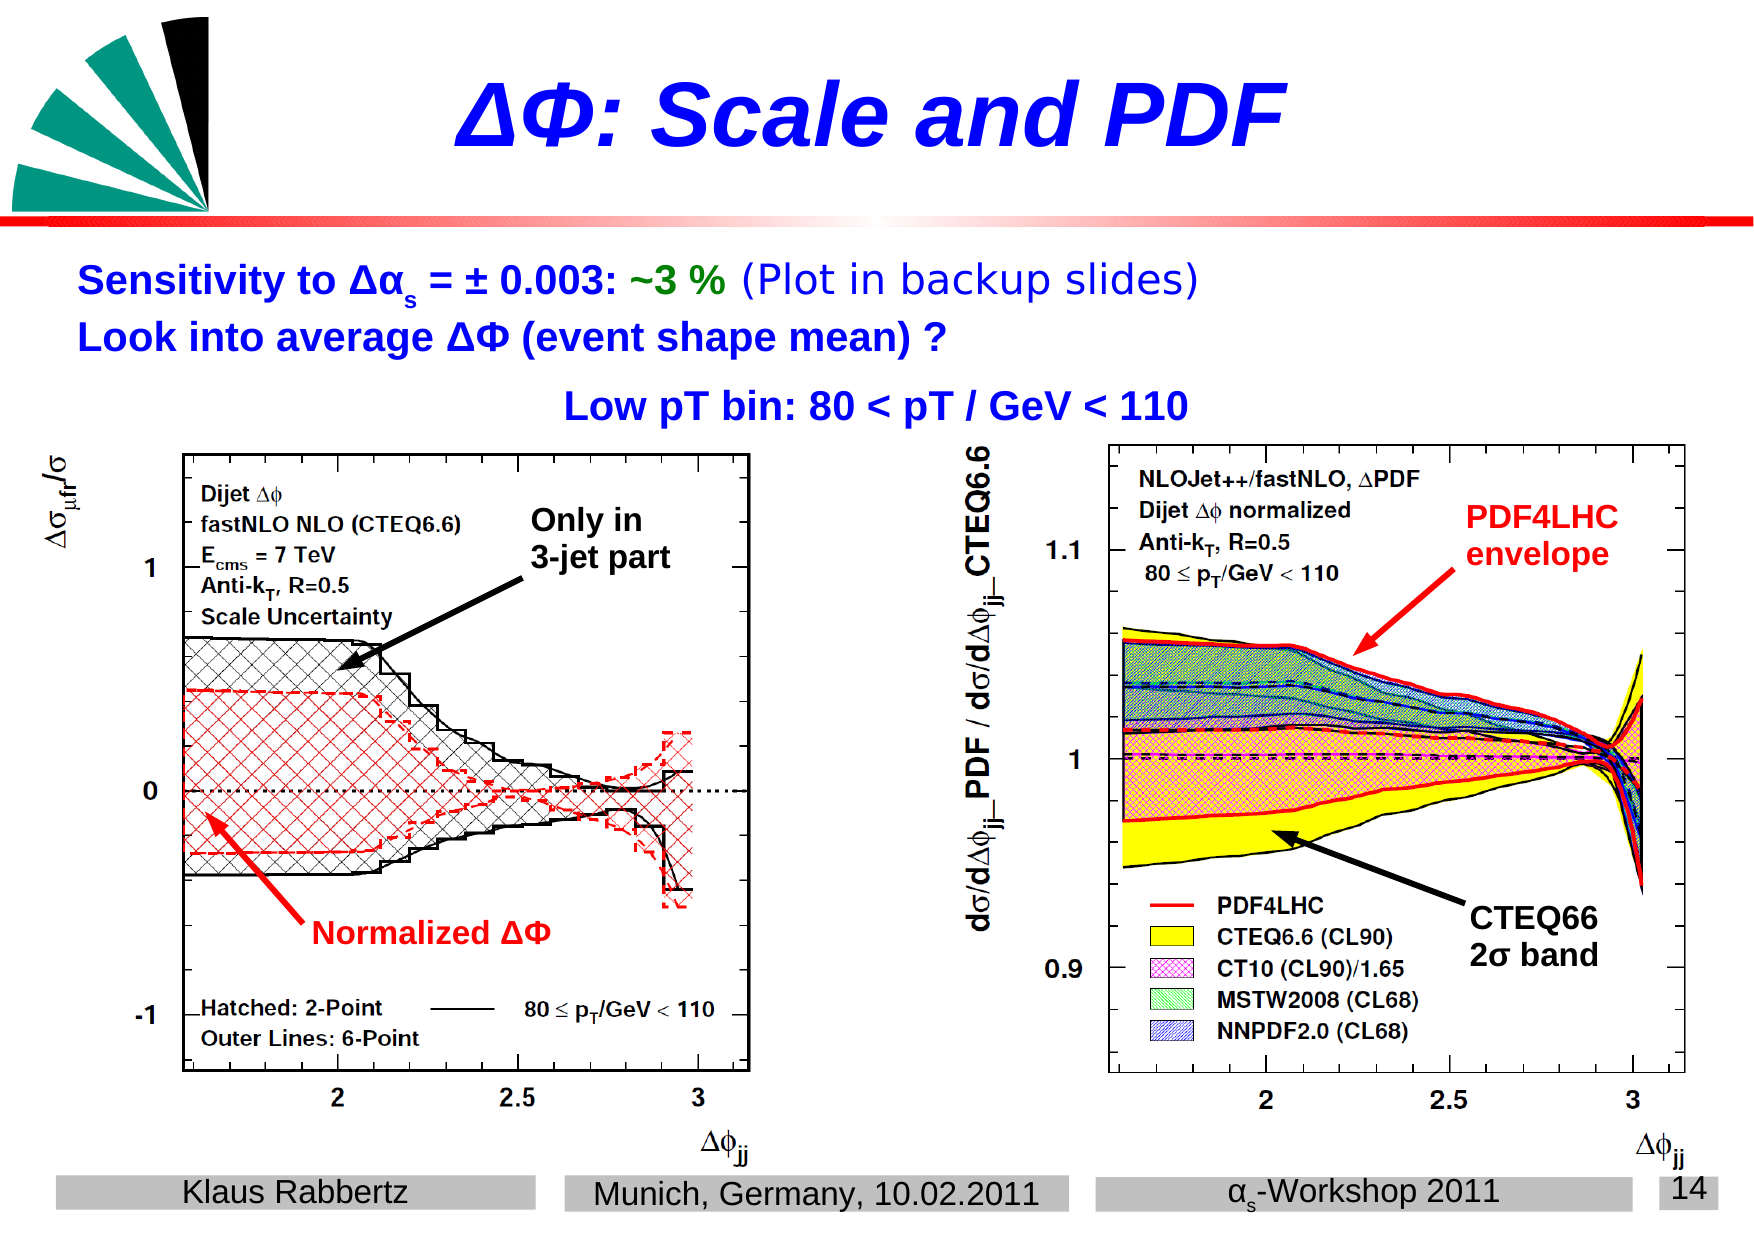

# ΔΦ: Scale and PDF
Sensitivity to Δαs = ± 0.003: ~3 % (Plot in backup slides)
Look into average ΔΦ (event shape mean) ?
Low pT bin: 80 < pT / GeV < 110
PDF4LHC
envelope
Only in
3-jet part
CTEQ66
2σ band
Normalized ΔΦ